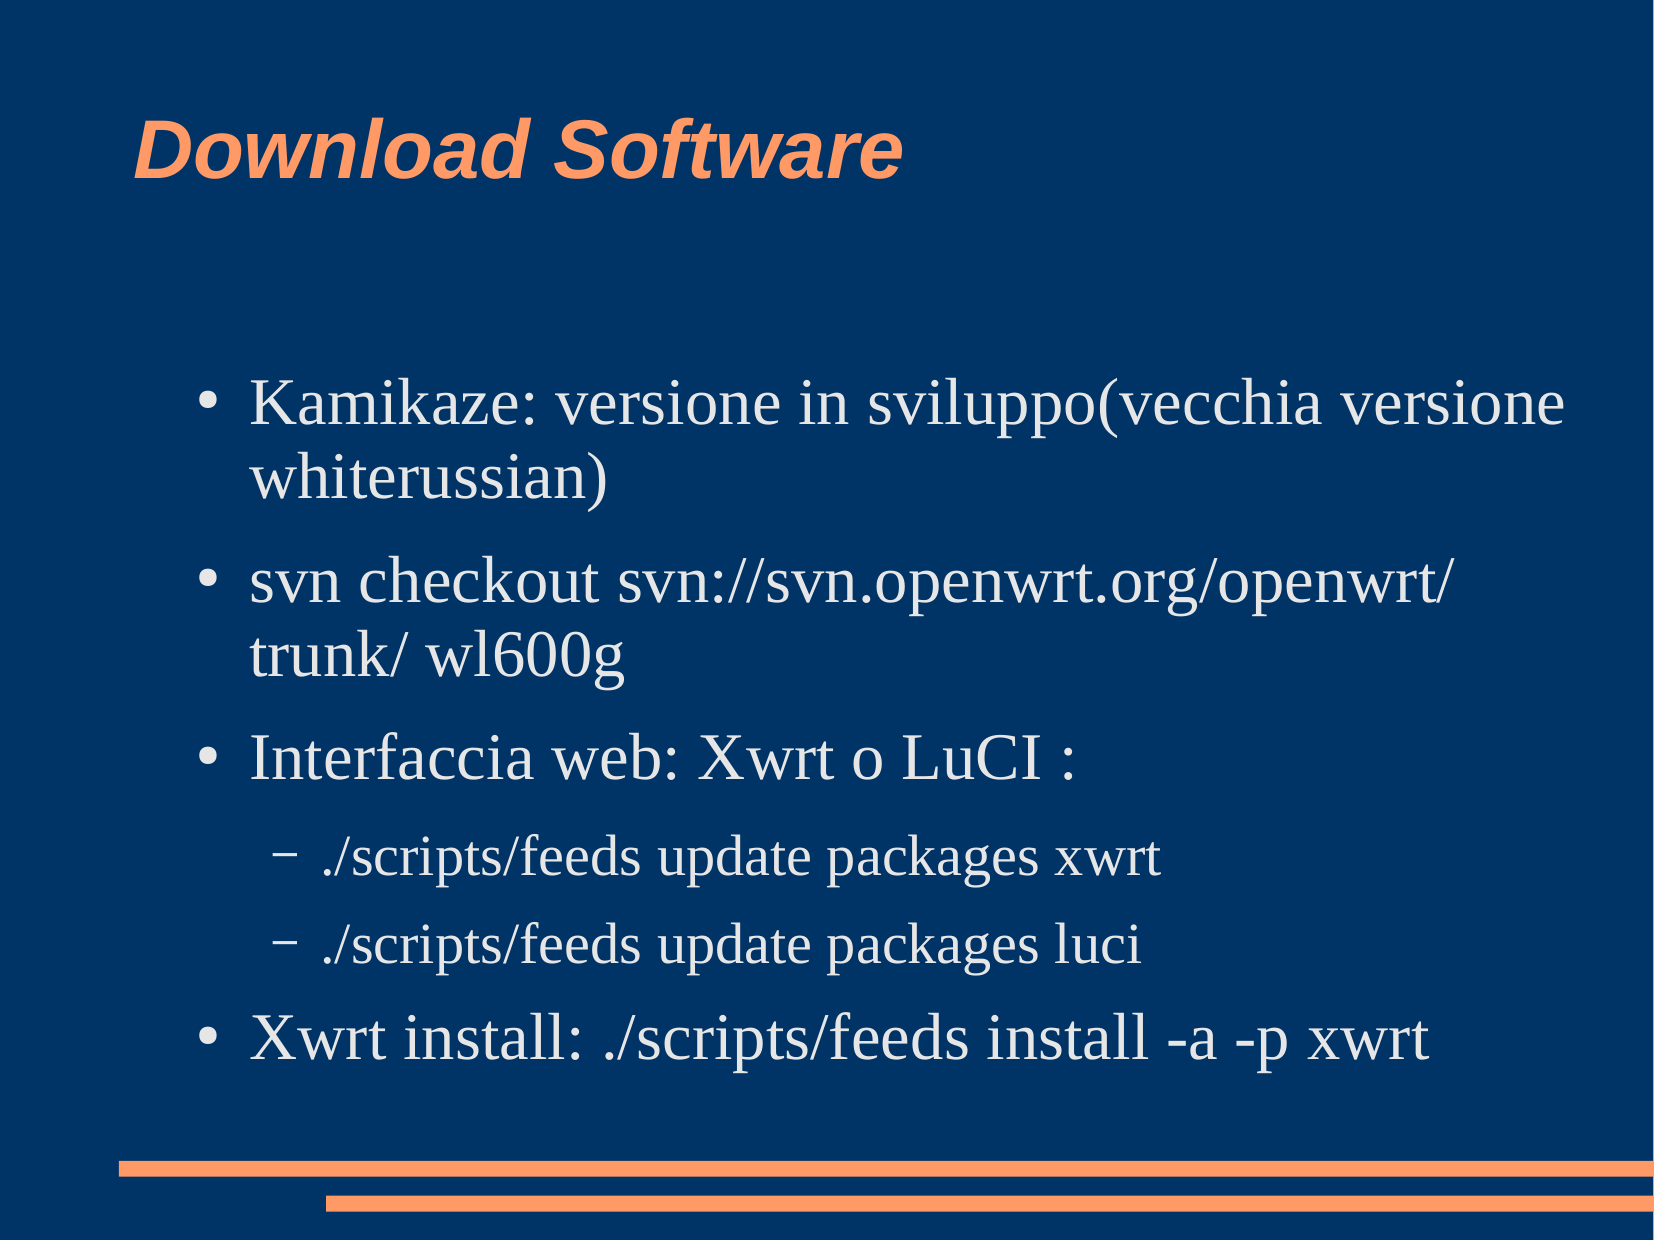

# Download Software
Kamikaze: versione in sviluppo(vecchia versione whiterussian)
svn checkout svn://svn.openwrt.org/openwrt/trunk/ wl600g
Interfaccia web: Xwrt o LuCI :
./scripts/feeds update packages xwrt
./scripts/feeds update packages luci
Xwrt install: ./scripts/feeds install -a -p xwrt